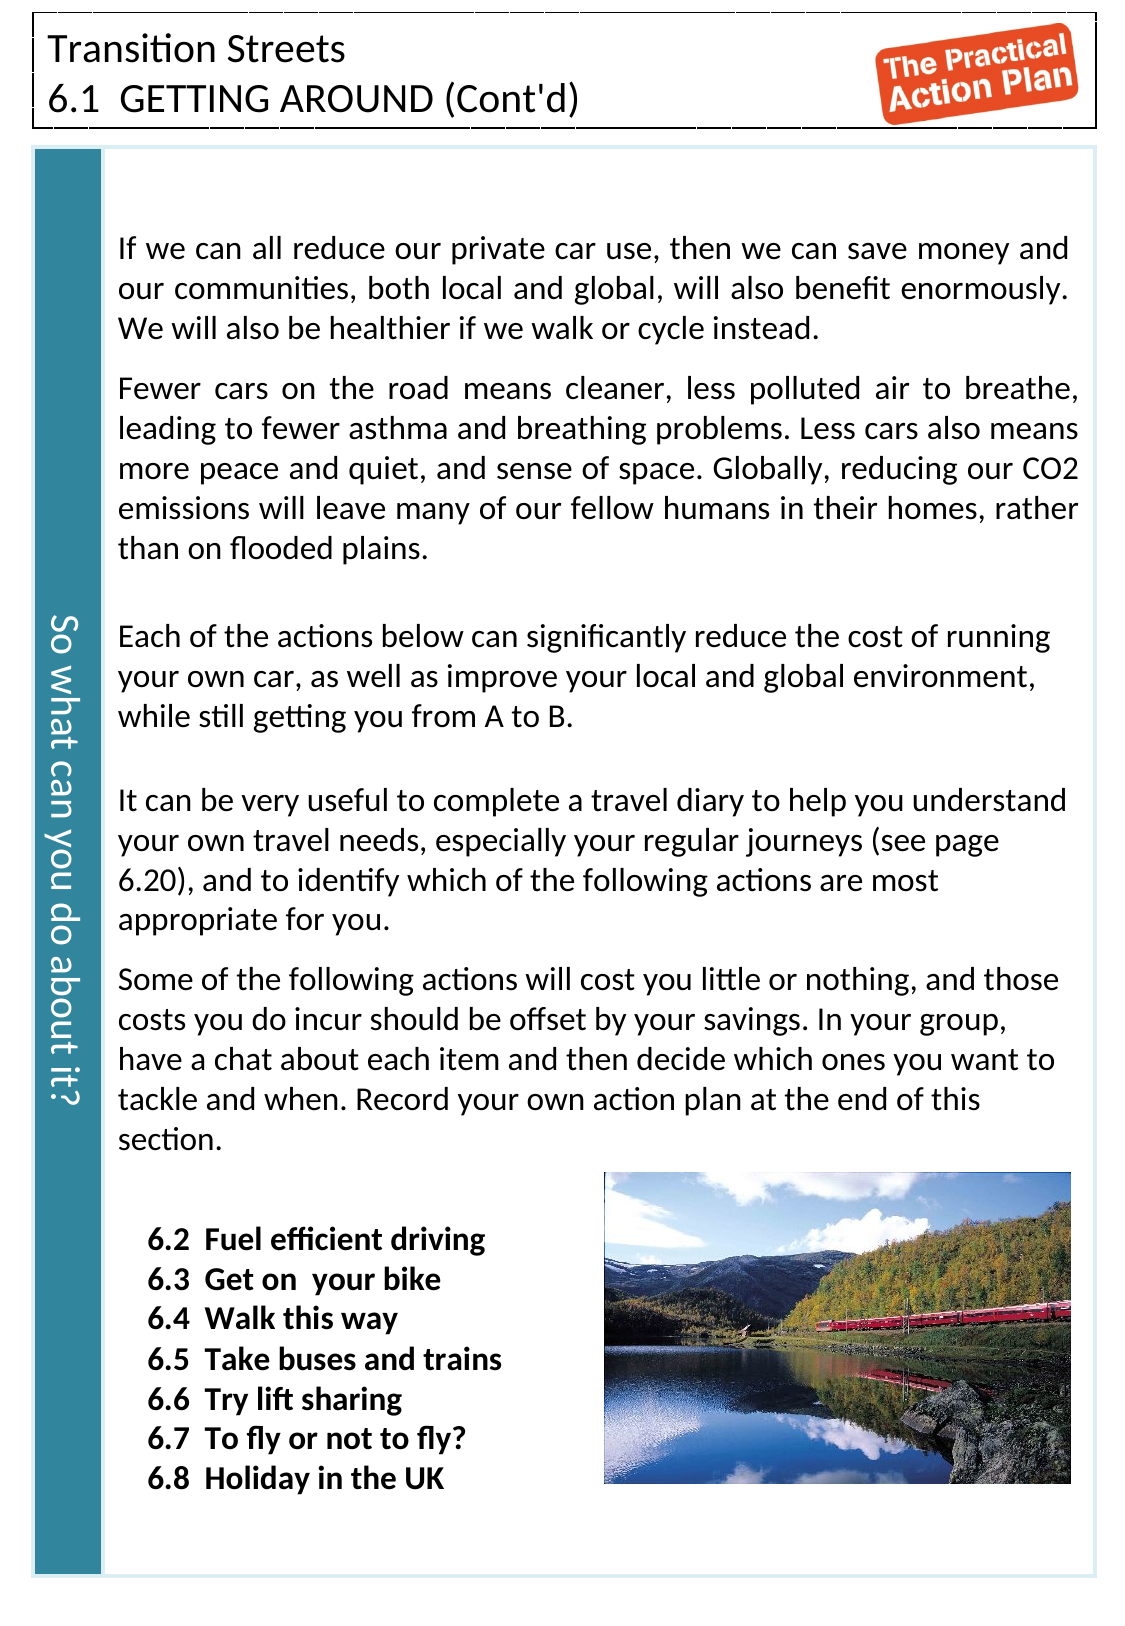

Transition Streets
6.1 GETTING AROUND (Cont'd)
So what can you do about it?
If we can all reduce our private car use, then we can save money and our communities, both local and global, will also benefit enormously. We will also be healthier if we walk or cycle instead.
Fewer cars on the road means cleaner, less polluted air to breathe, leading to fewer asthma and breathing problems. Less cars also means more peace and quiet, and sense of space. Globally, reducing our CO2 emissions will leave many of our fellow humans in their homes, rather than on flooded plains.
Each of the actions below can significantly reduce the cost of running your own car, as well as improve your local and global environment, while still getting you from A to B.
It can be very useful to complete a travel diary to help you understand your own travel needs, especially your regular journeys (see page 6.20), and to identify which of the following actions are most appropriate for you.
Some of the following actions will cost you little or nothing, and those costs you do incur should be offset by your savings. In your group, have a chat about each item and then decide which ones you want to tackle and when. Record your own action plan at the end of this section.
6.2 Fuel efficient driving
6.3 Get on your bike
6.4 Walk this way
6.5 Take buses and trains
6.6 Try lift sharing
6.7 To fly or not to fly?
6.8 Holiday in the UK